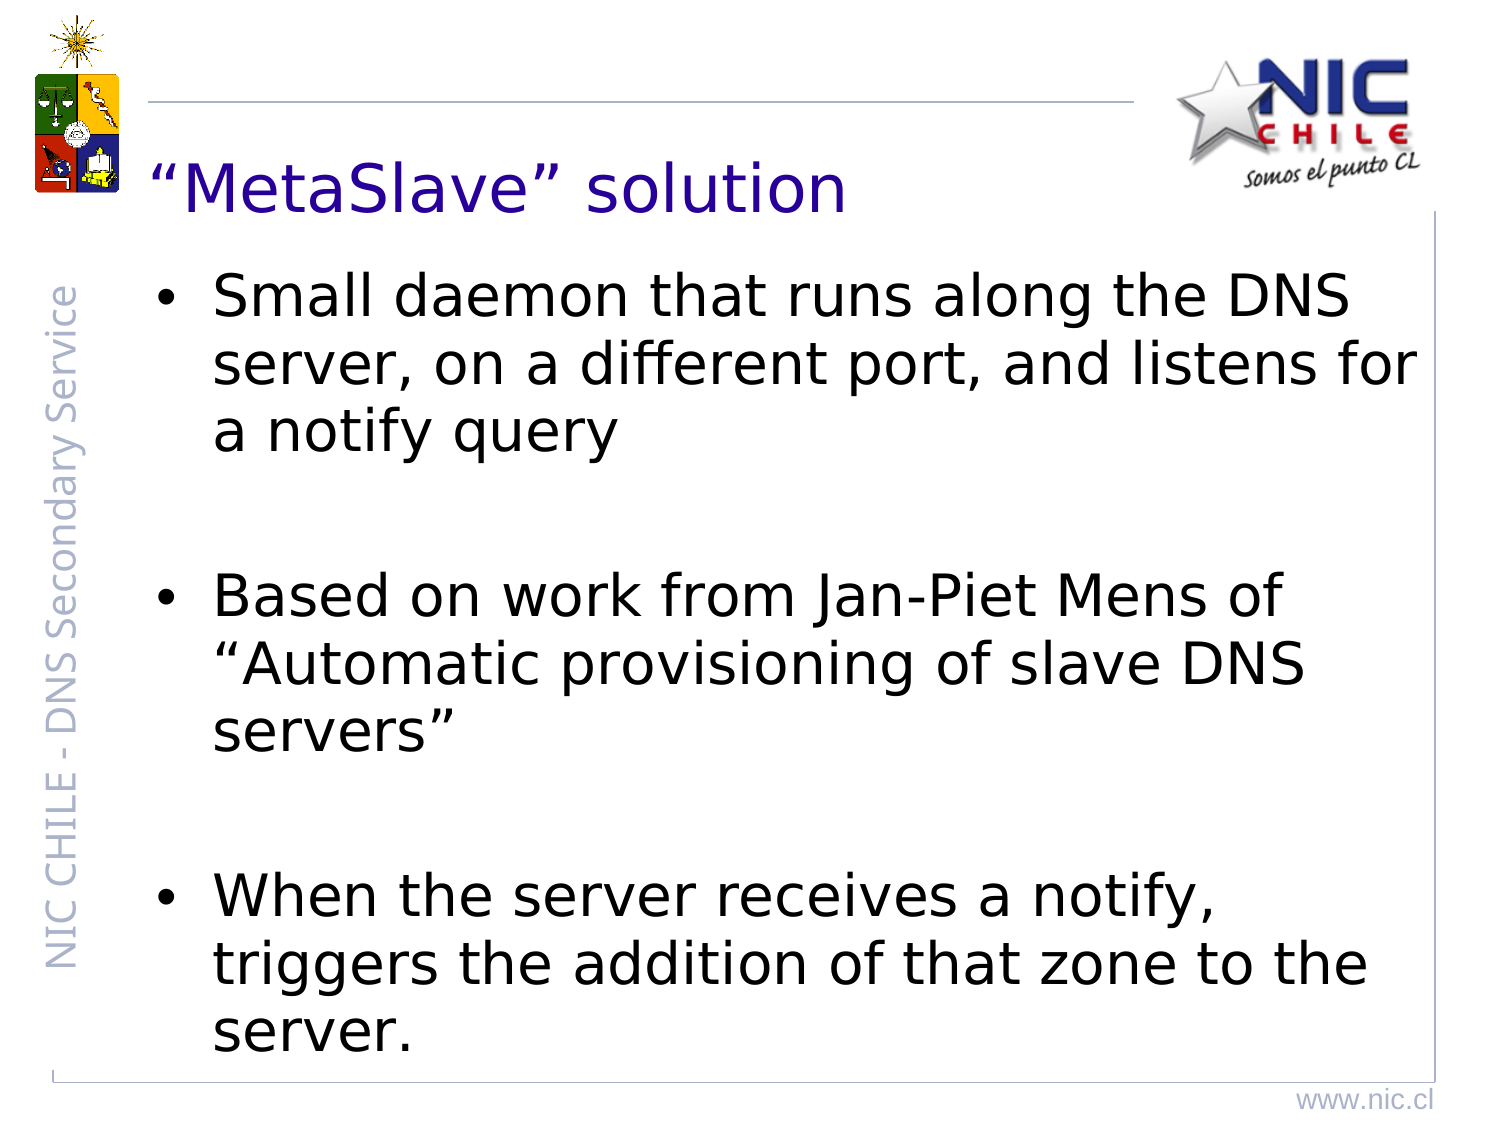

# “MetaSlave” solution
Small daemon that runs along the DNS server, on a different port, and listens for a notify query
Based on work from Jan-Piet Mens of “Automatic provisioning of slave DNS servers”
When the server receives a notify, triggers the addition of that zone to the server.